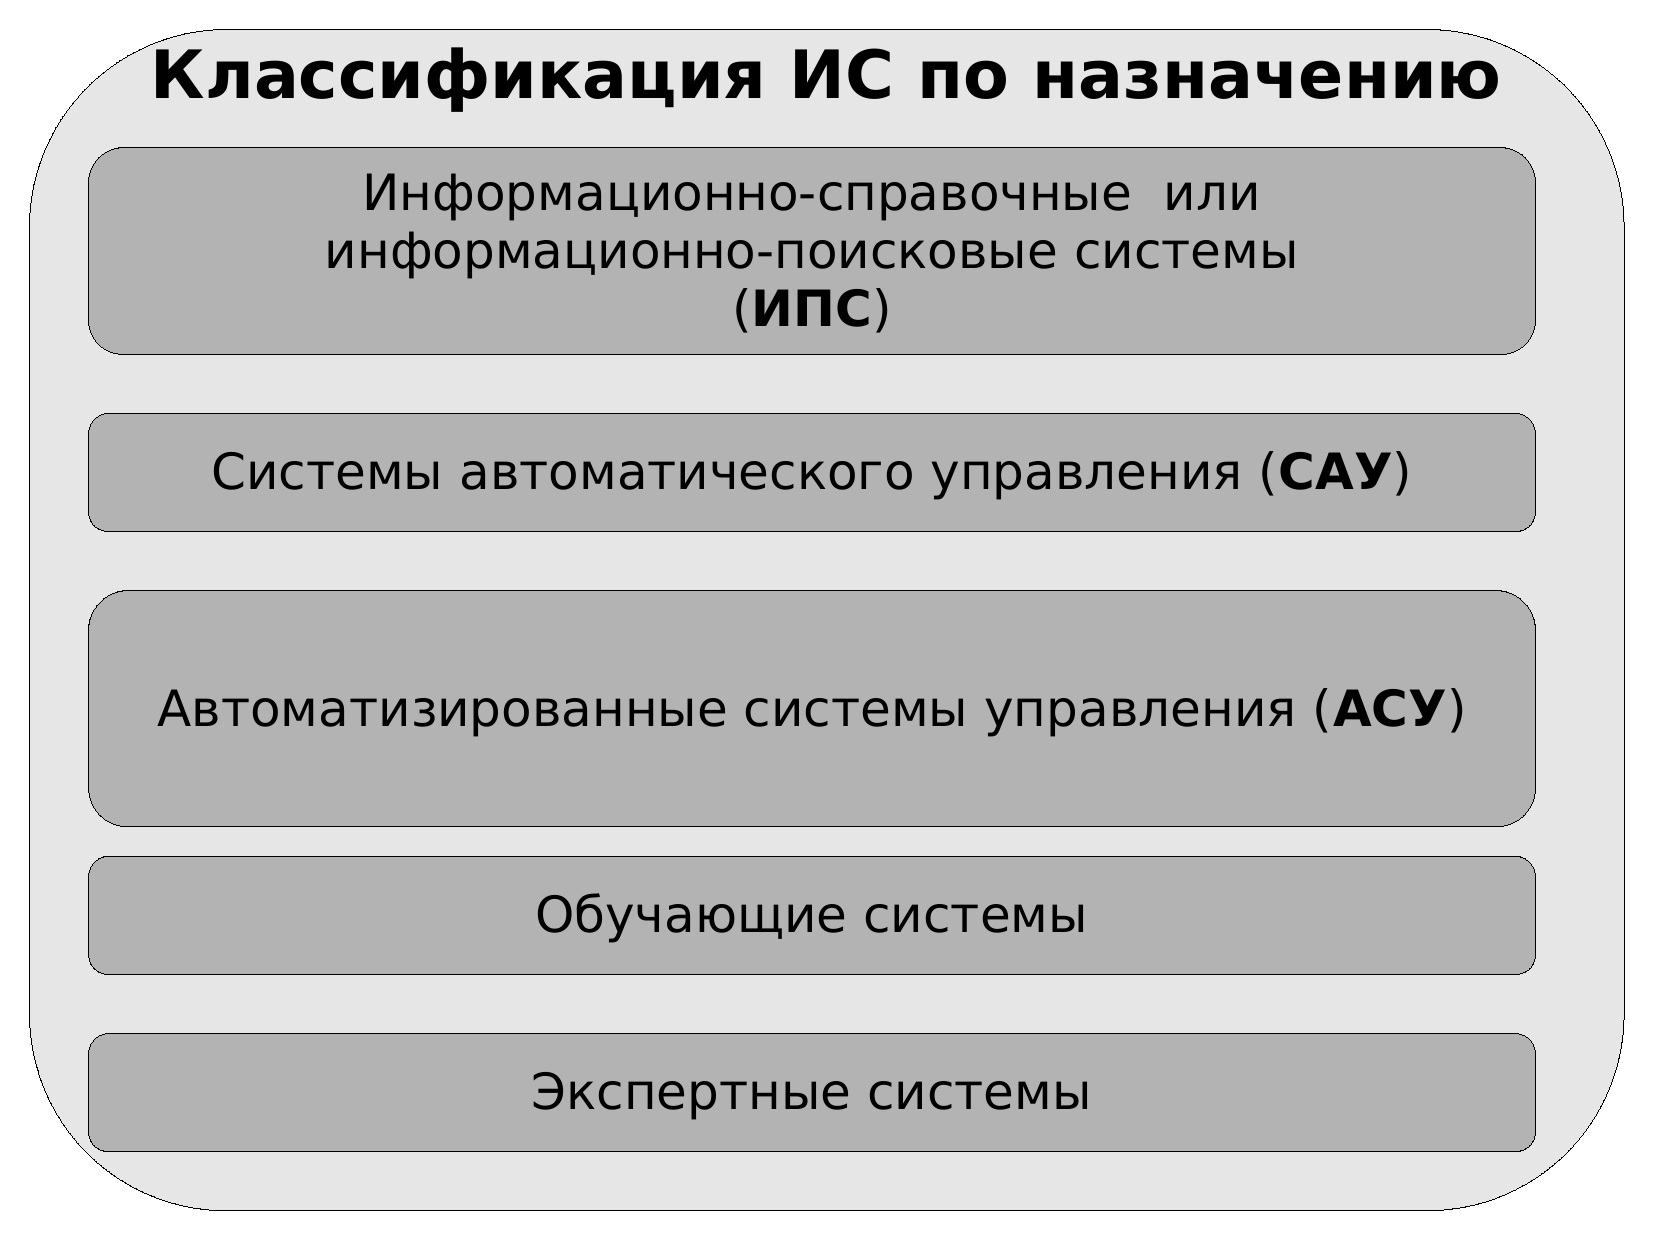

Классификация ИС по назначению
Информационно-справочные или
информационно-поисковые системы
(ИПС)
Системы автоматического управления (САУ)
Автоматизированные системы управления (АСУ)
Обучающие системы
Экспертные системы